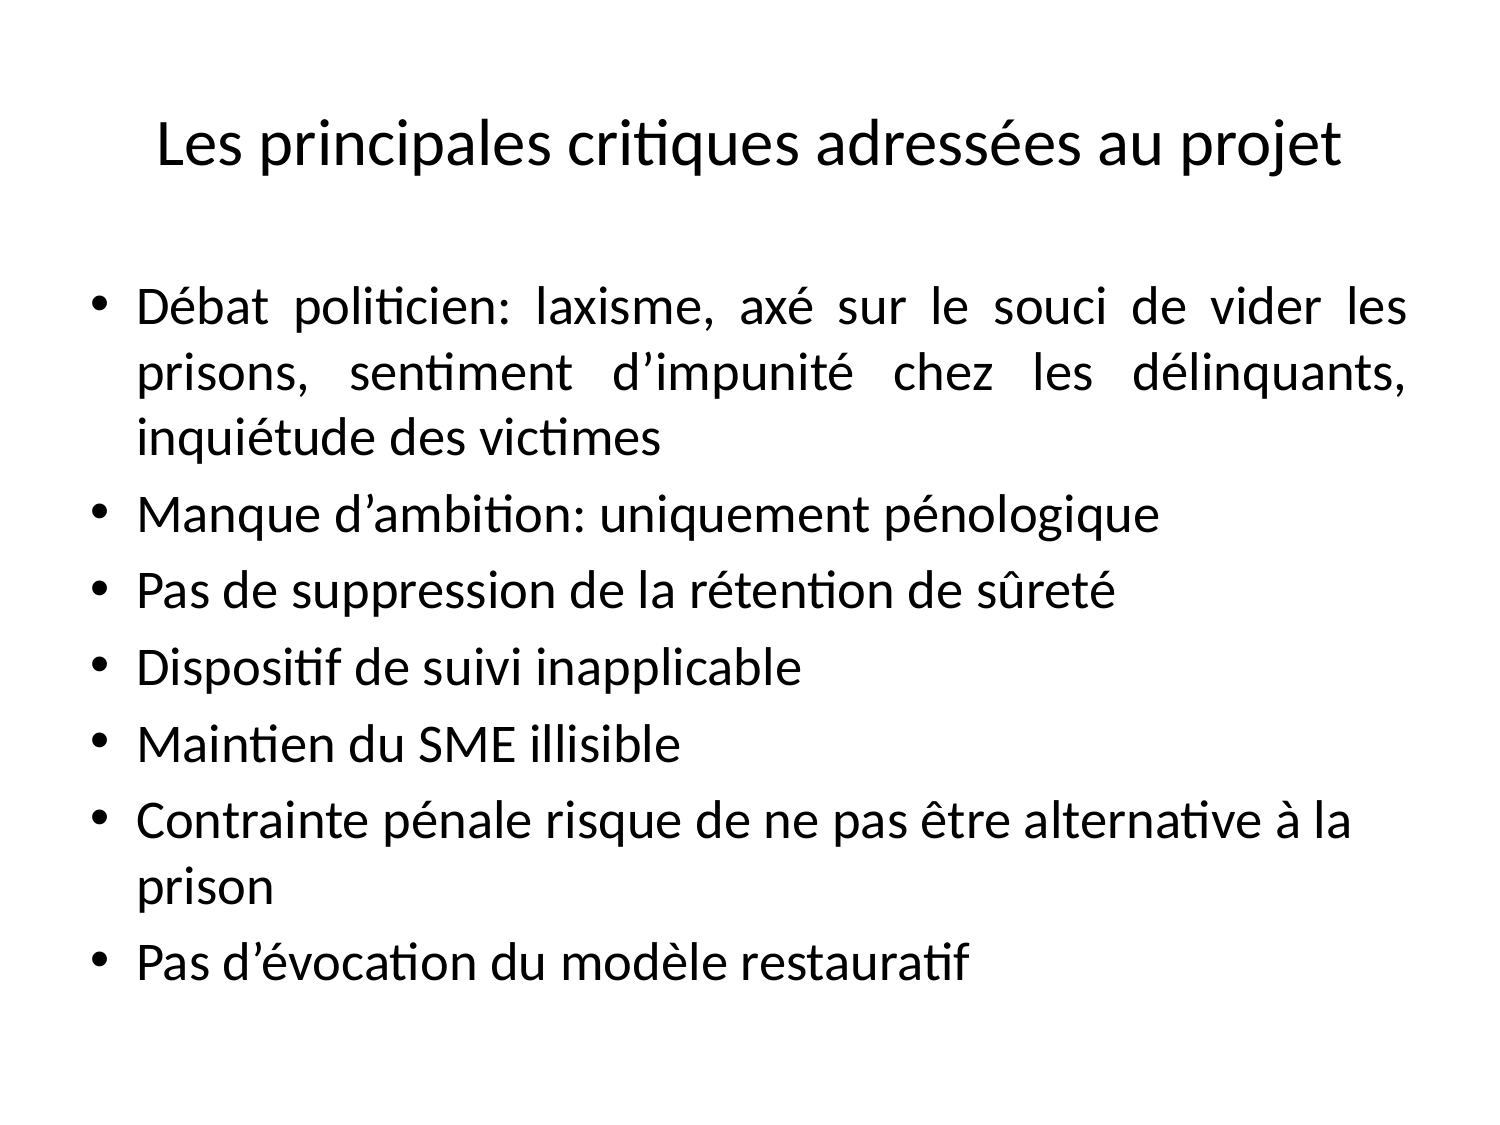

# Les principales critiques adressées au projet
Débat politicien: laxisme, axé sur le souci de vider les prisons, sentiment d’impunité chez les délinquants, inquiétude des victimes
Manque d’ambition: uniquement pénologique
Pas de suppression de la rétention de sûreté
Dispositif de suivi inapplicable
Maintien du SME illisible
Contrainte pénale risque de ne pas être alternative à la prison
Pas d’évocation du modèle restauratif